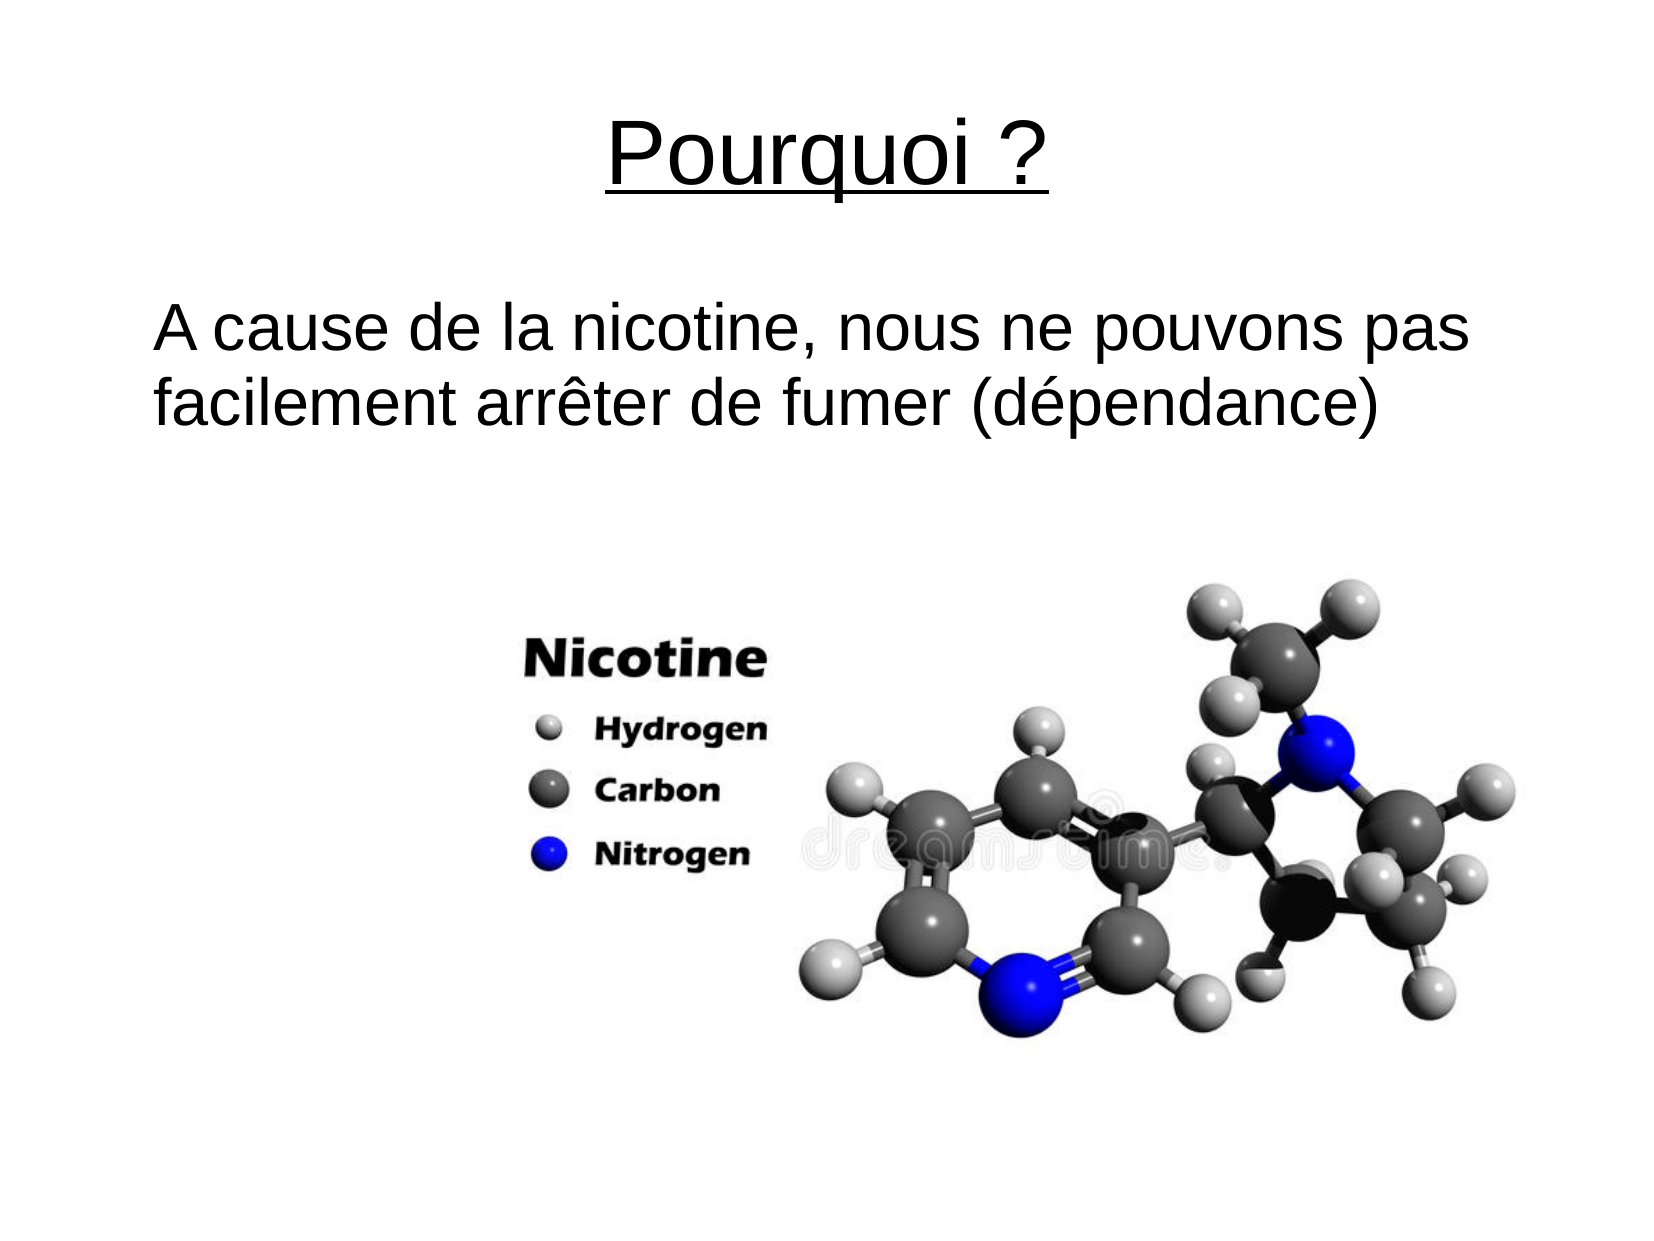

# Pourquoi ?
A cause de la nicotine, nous ne pouvons pas facilement arrêter de fumer (dépendance)